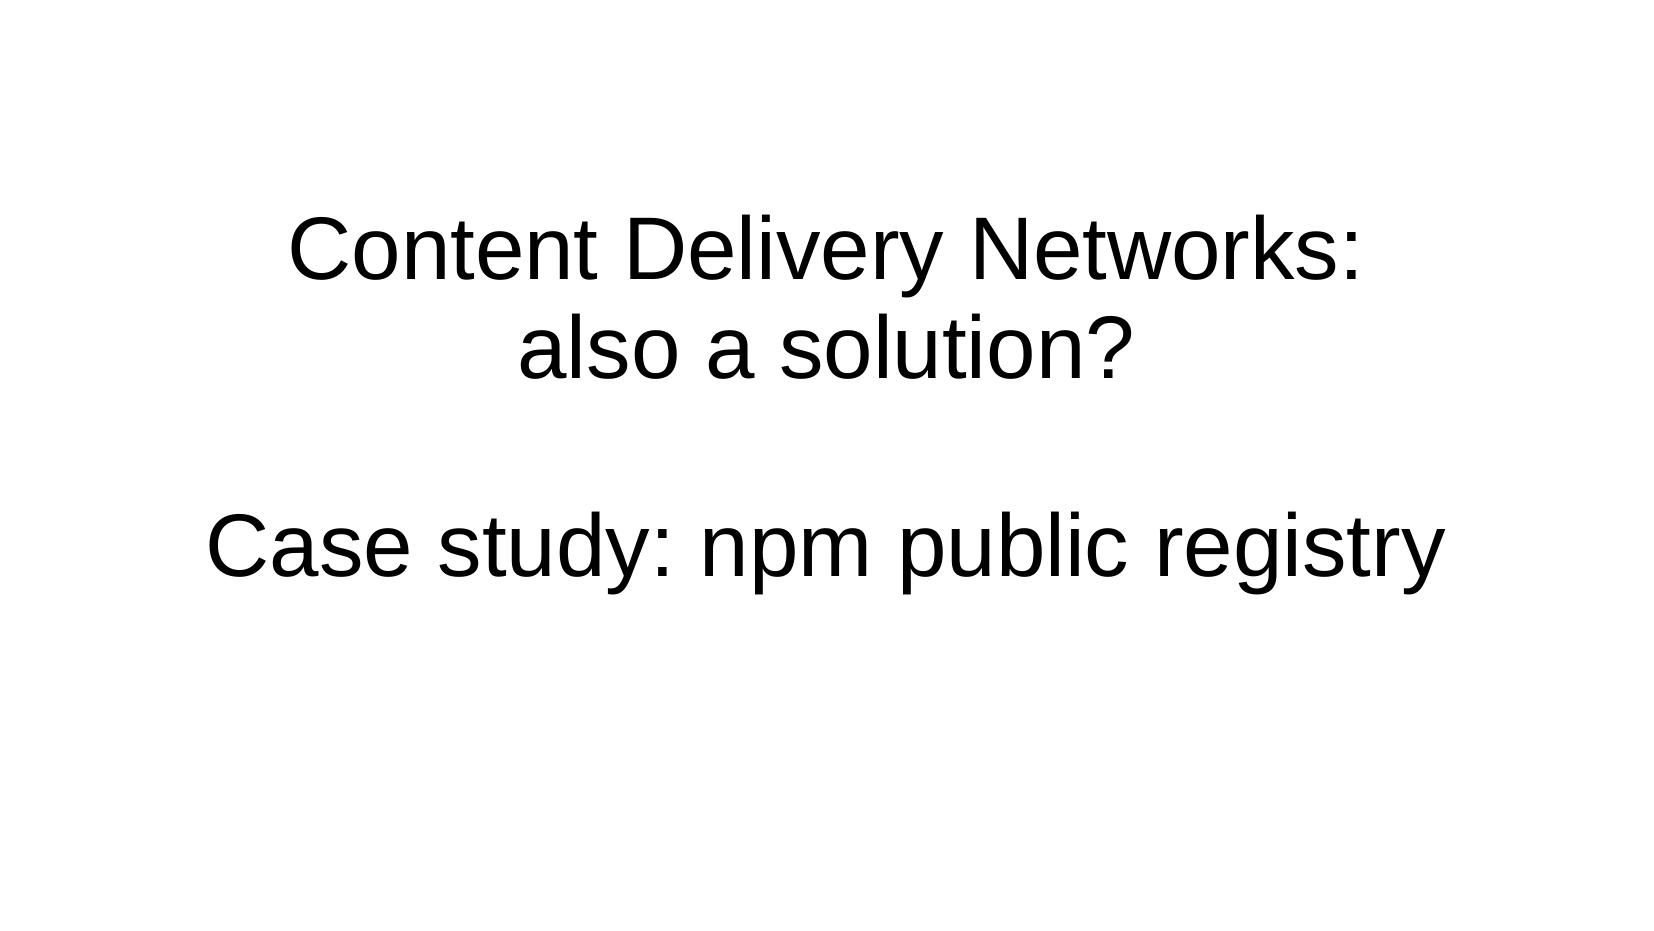

# Content Delivery Networks: also a solution?
Case study: npm public registry